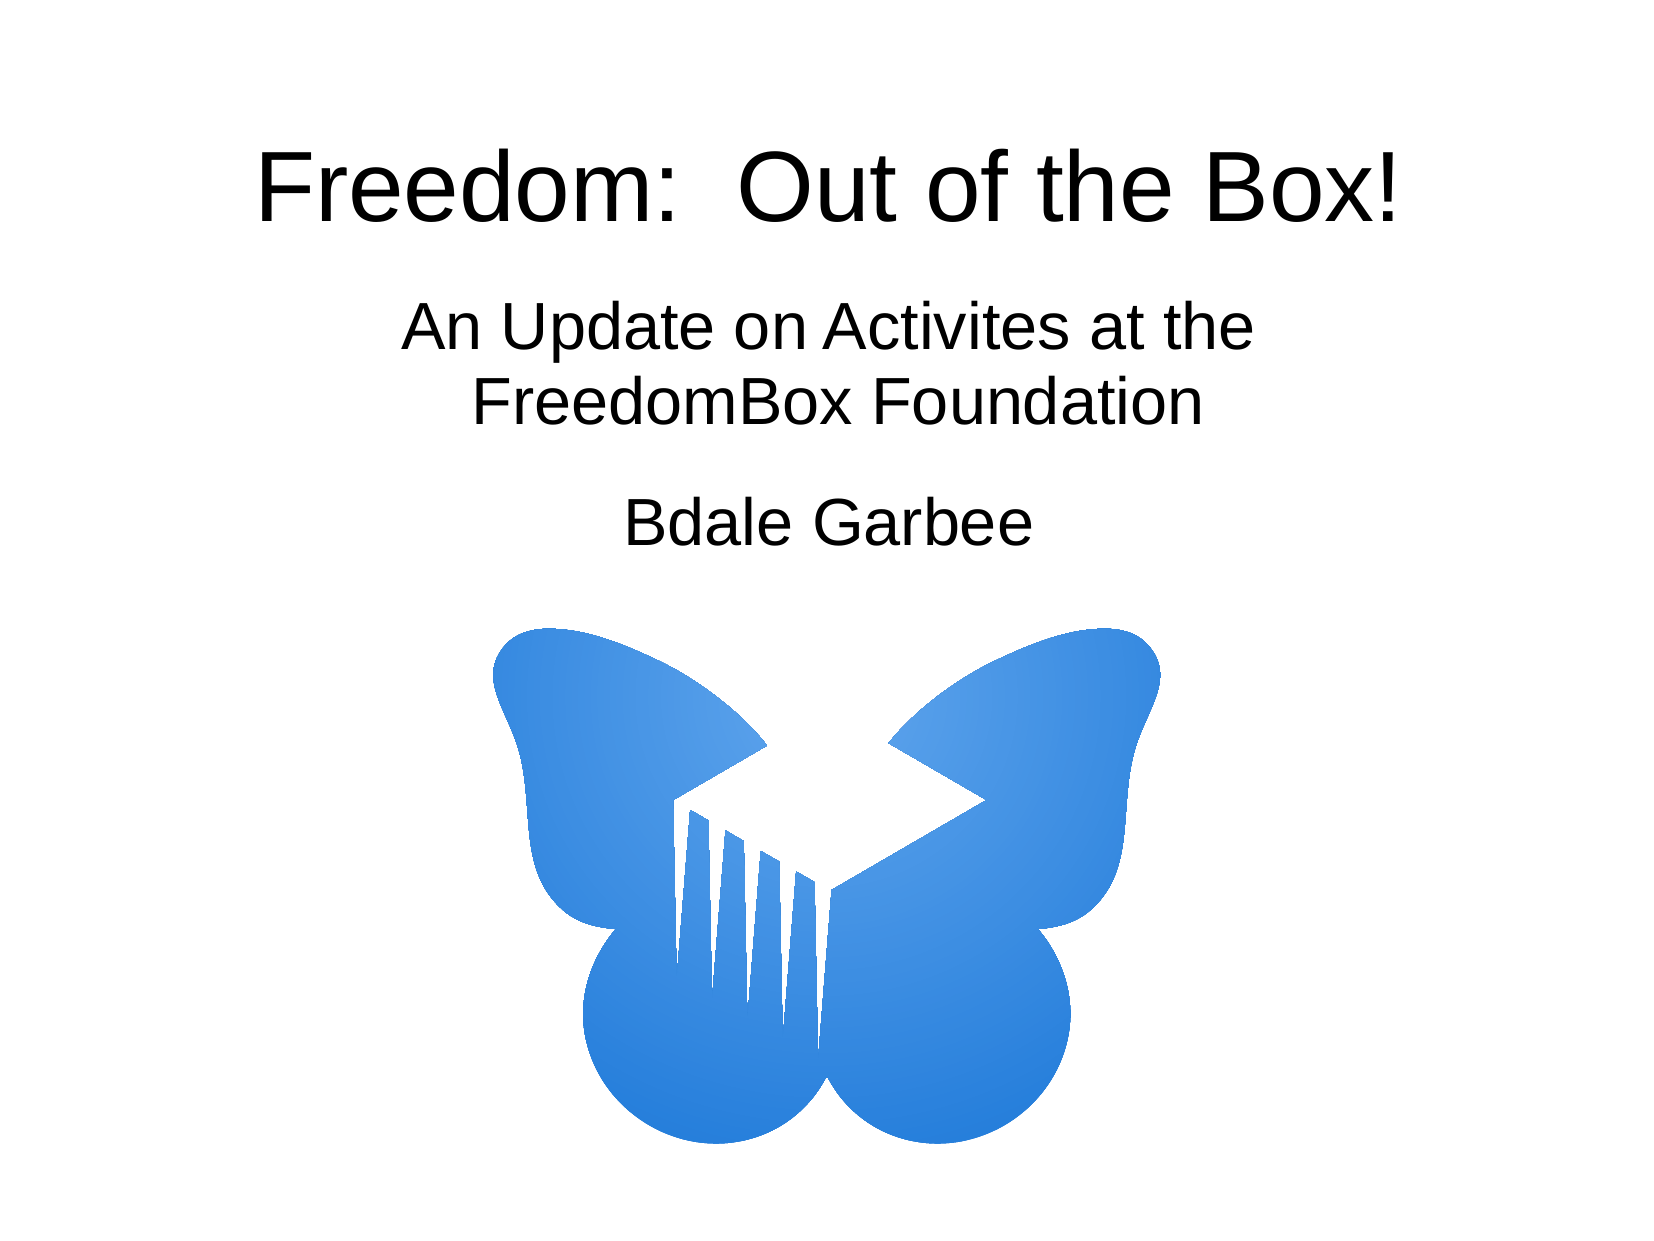

# Freedom: Out of the Box!
An Update on Activites at the
 FreedomBox Foundation
Bdale Garbee